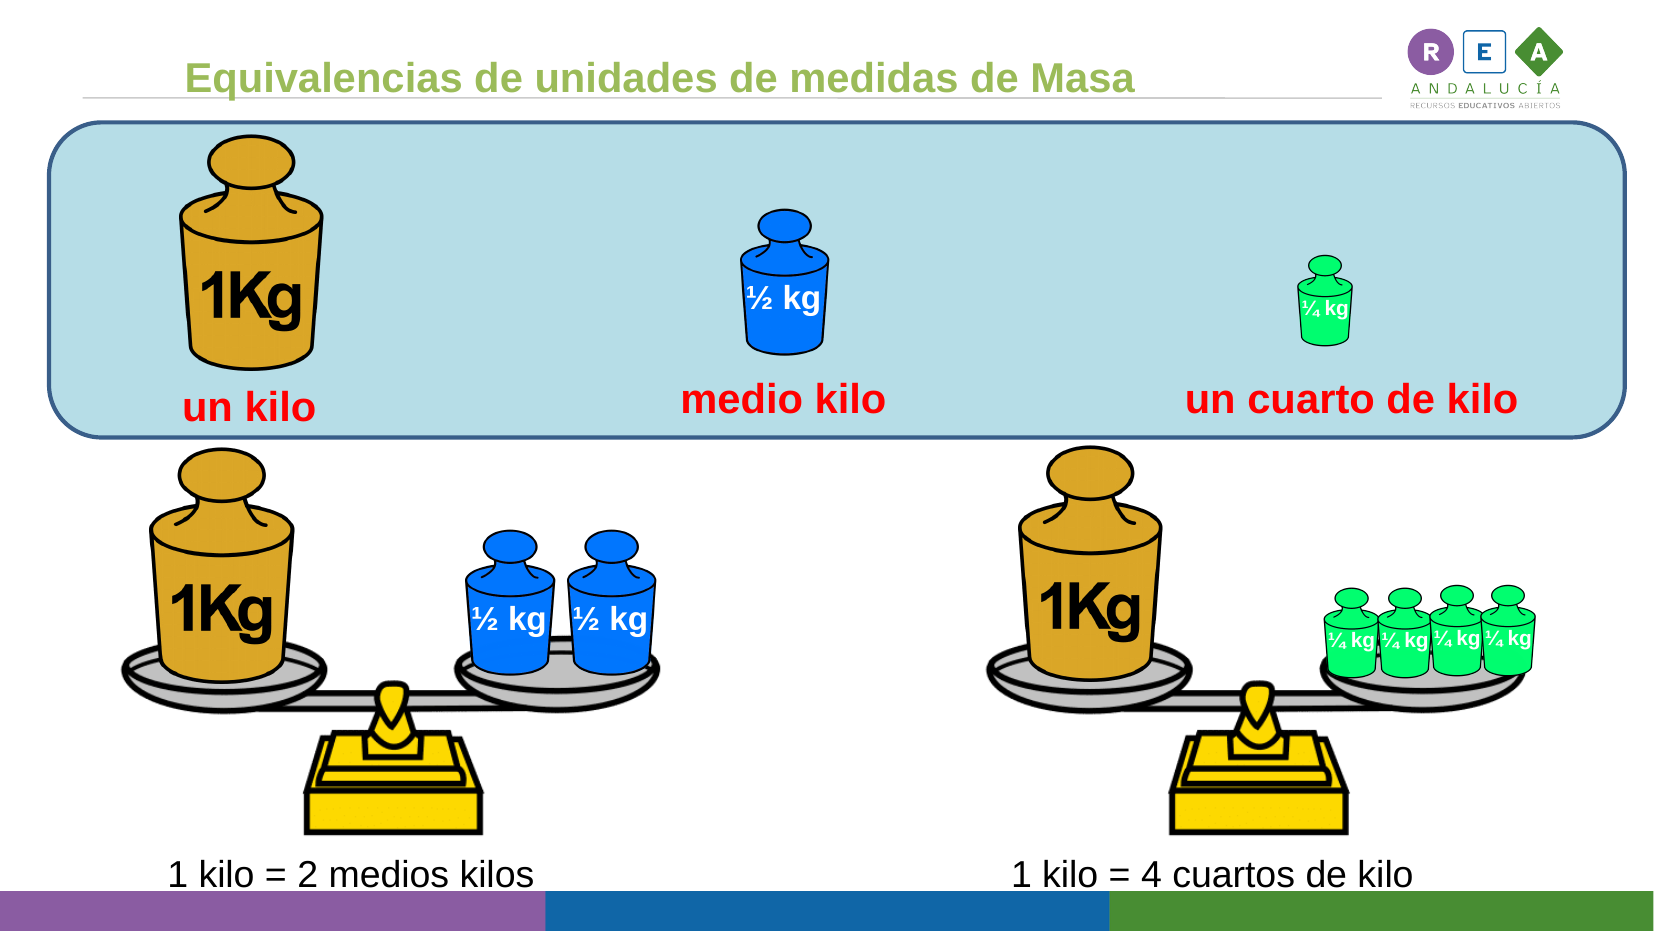

Equivalencias de unidades de medidas de Masa
½ kg
¼ kg
medio kilo
un cuarto de kilo
un kilo
¼ kg
¼ kg
¼ kg
¼ kg
½ kg
½ kg
1 kilo = 2 medios kilos
1 kilo = 4 cuartos de kilo